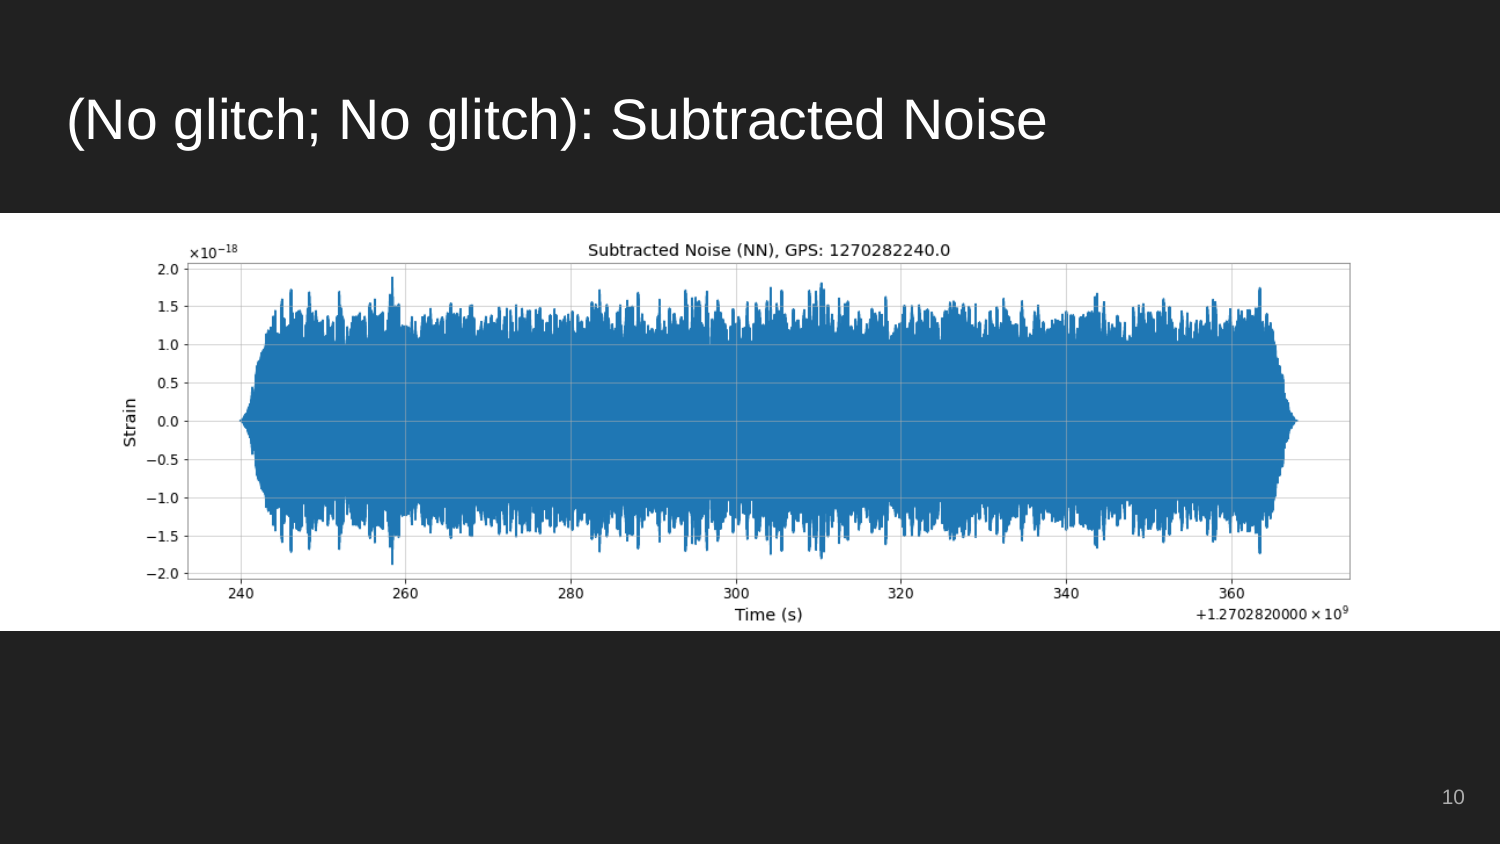

# (No glitch; No glitch): Subtracted Noise